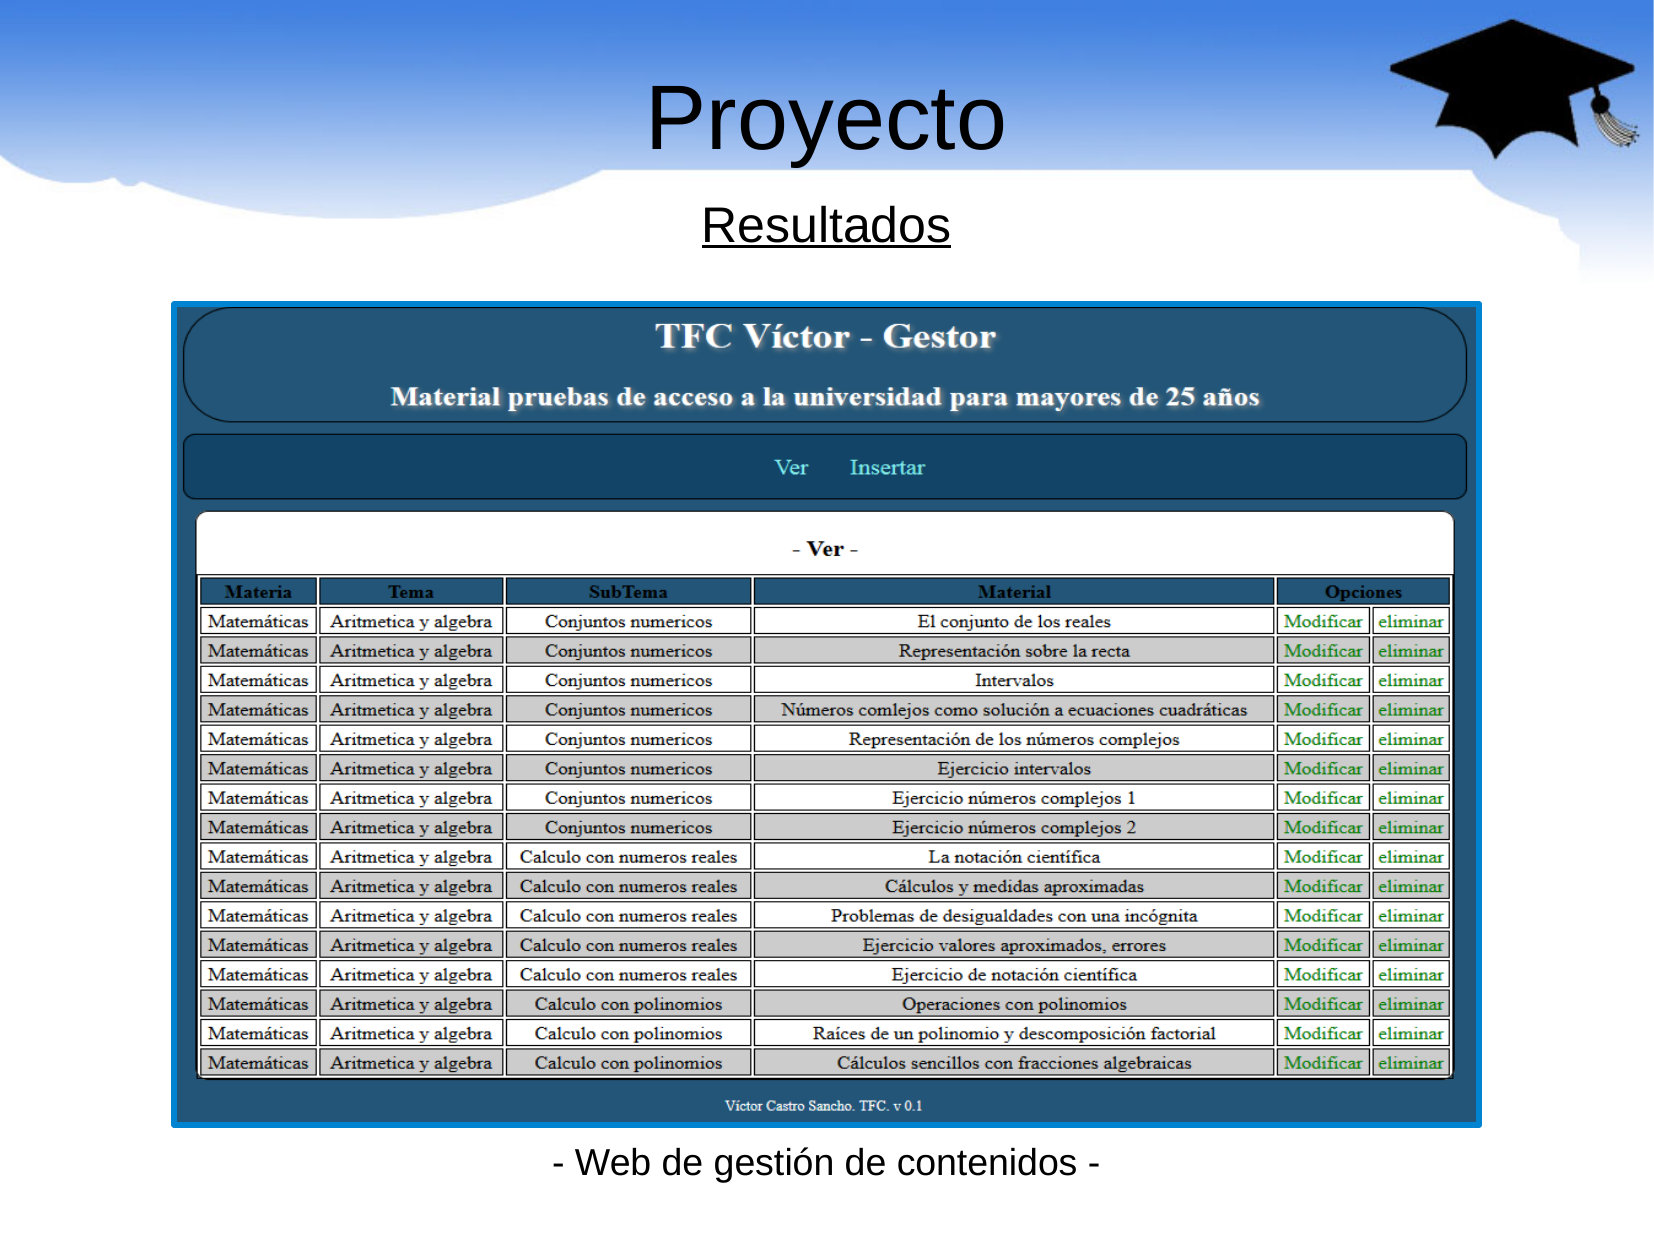

# Proyecto Resultados
- Web de gestión de contenidos -